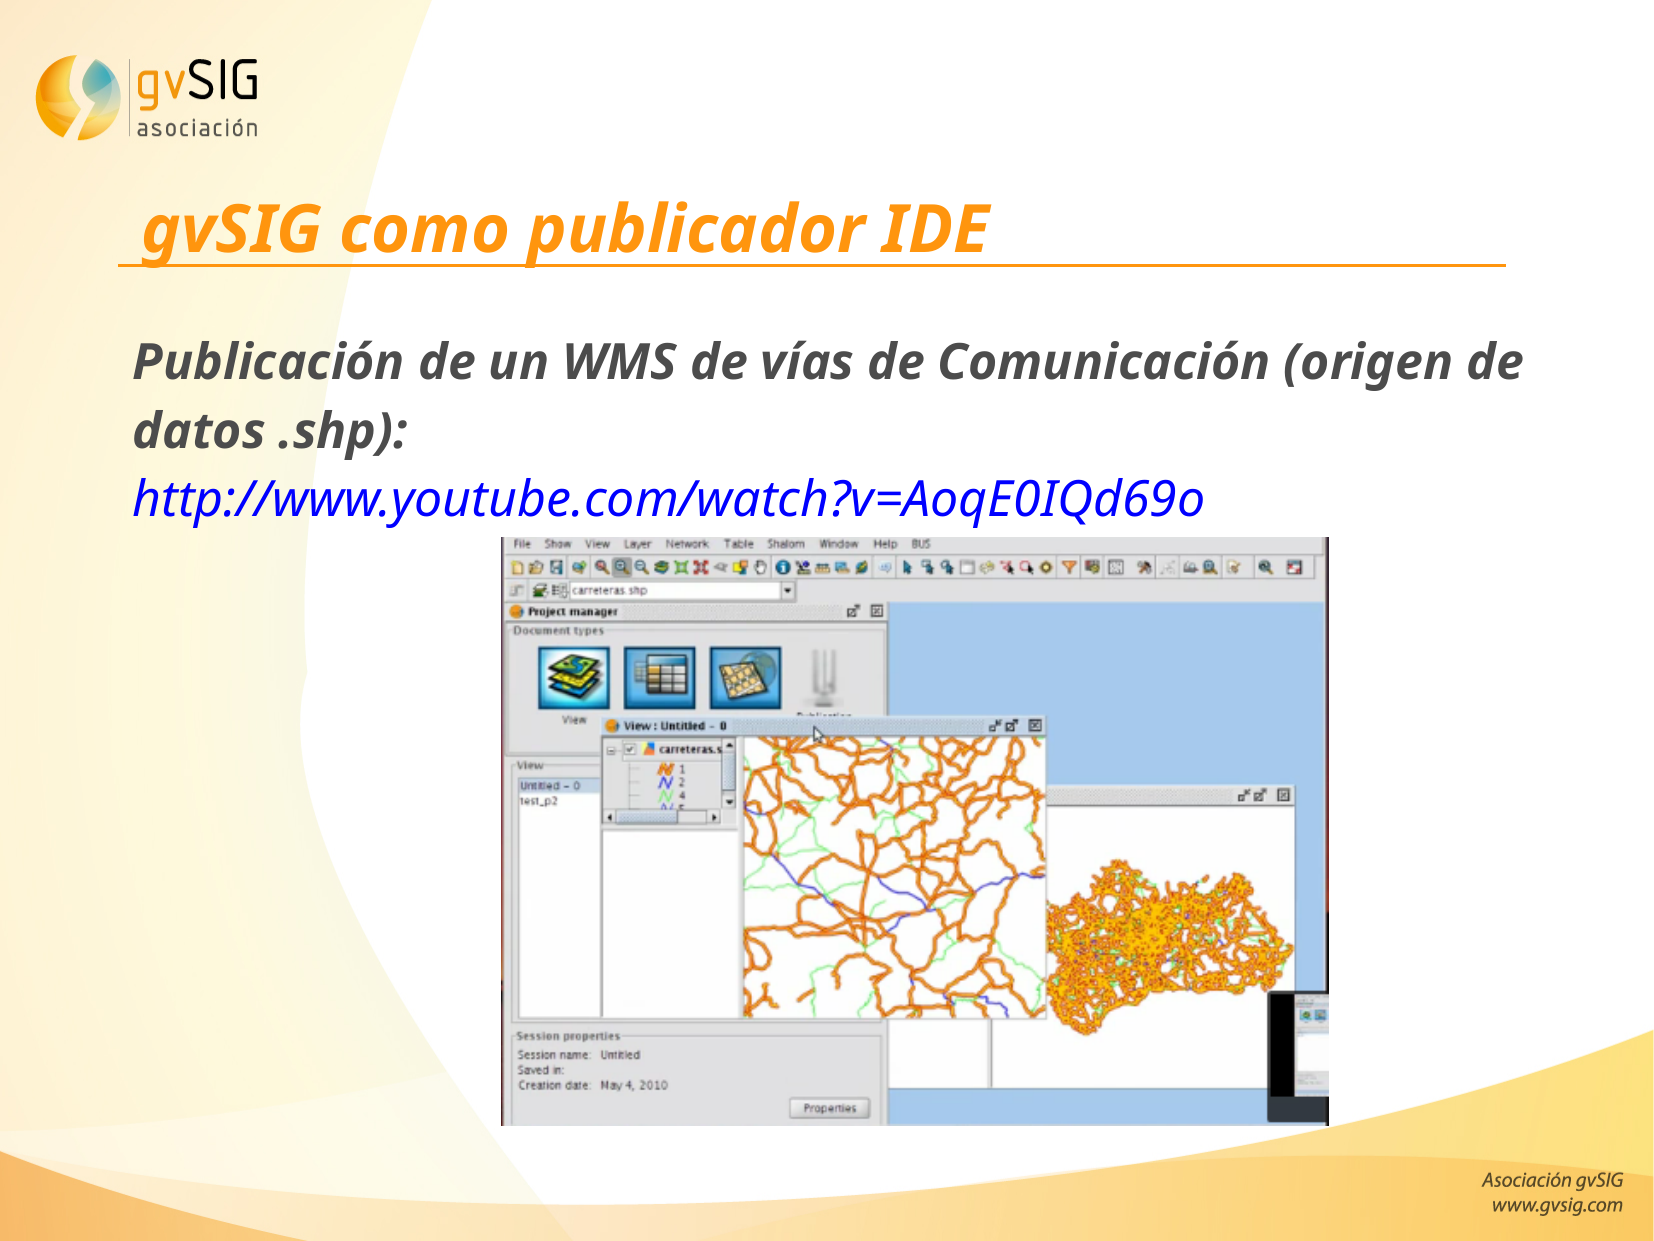

# gvSIG como publicador IDE
Publicación de un WMS de vías de Comunicación (origen de datos .shp):
http://www.youtube.com/watch?v=AoqE0IQd69o